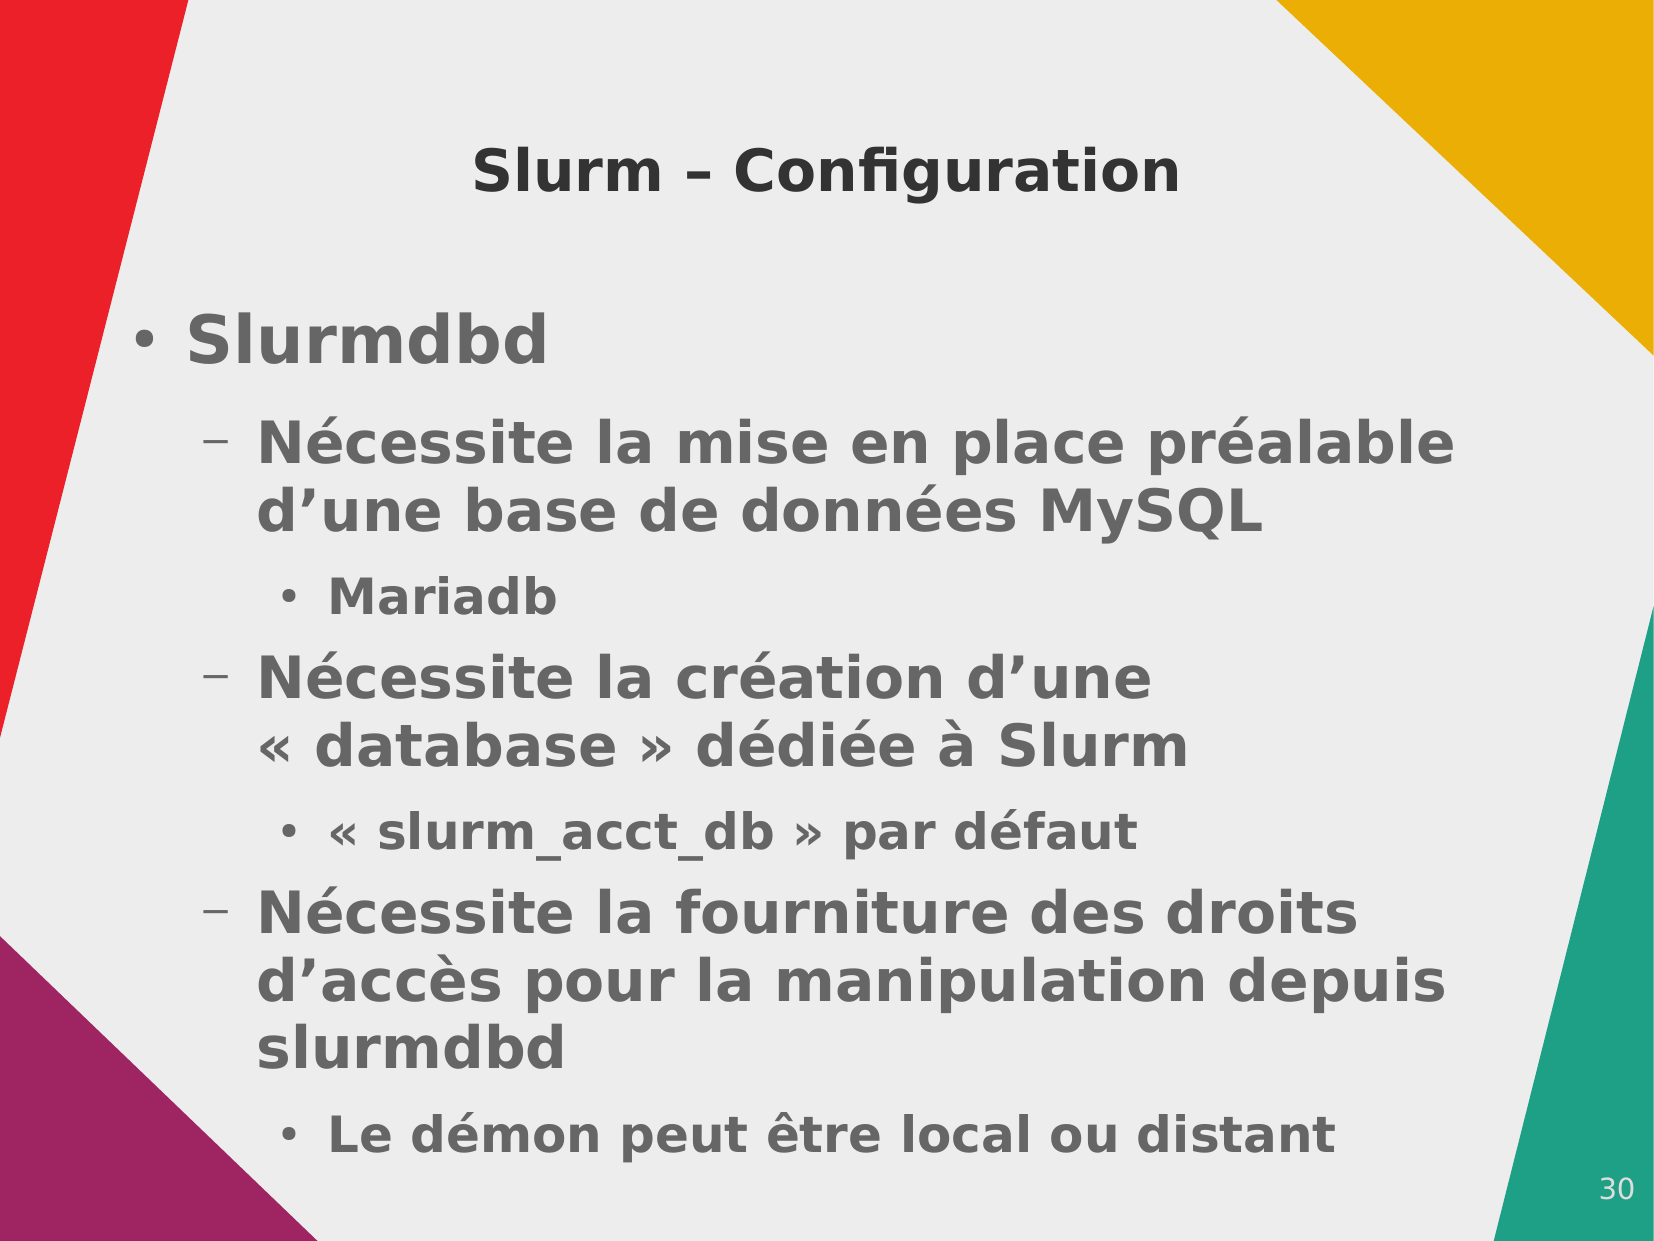

# Slurm – Configuration
Slurmdbd
Nécessite la mise en place préalable d’une base de données MySQL
Mariadb
Nécessite la création d’une « database » dédiée à Slurm
« slurm_acct_db » par défaut
Nécessite la fourniture des droits d’accès pour la manipulation depuis slurmdbd
Le démon peut être local ou distant
30